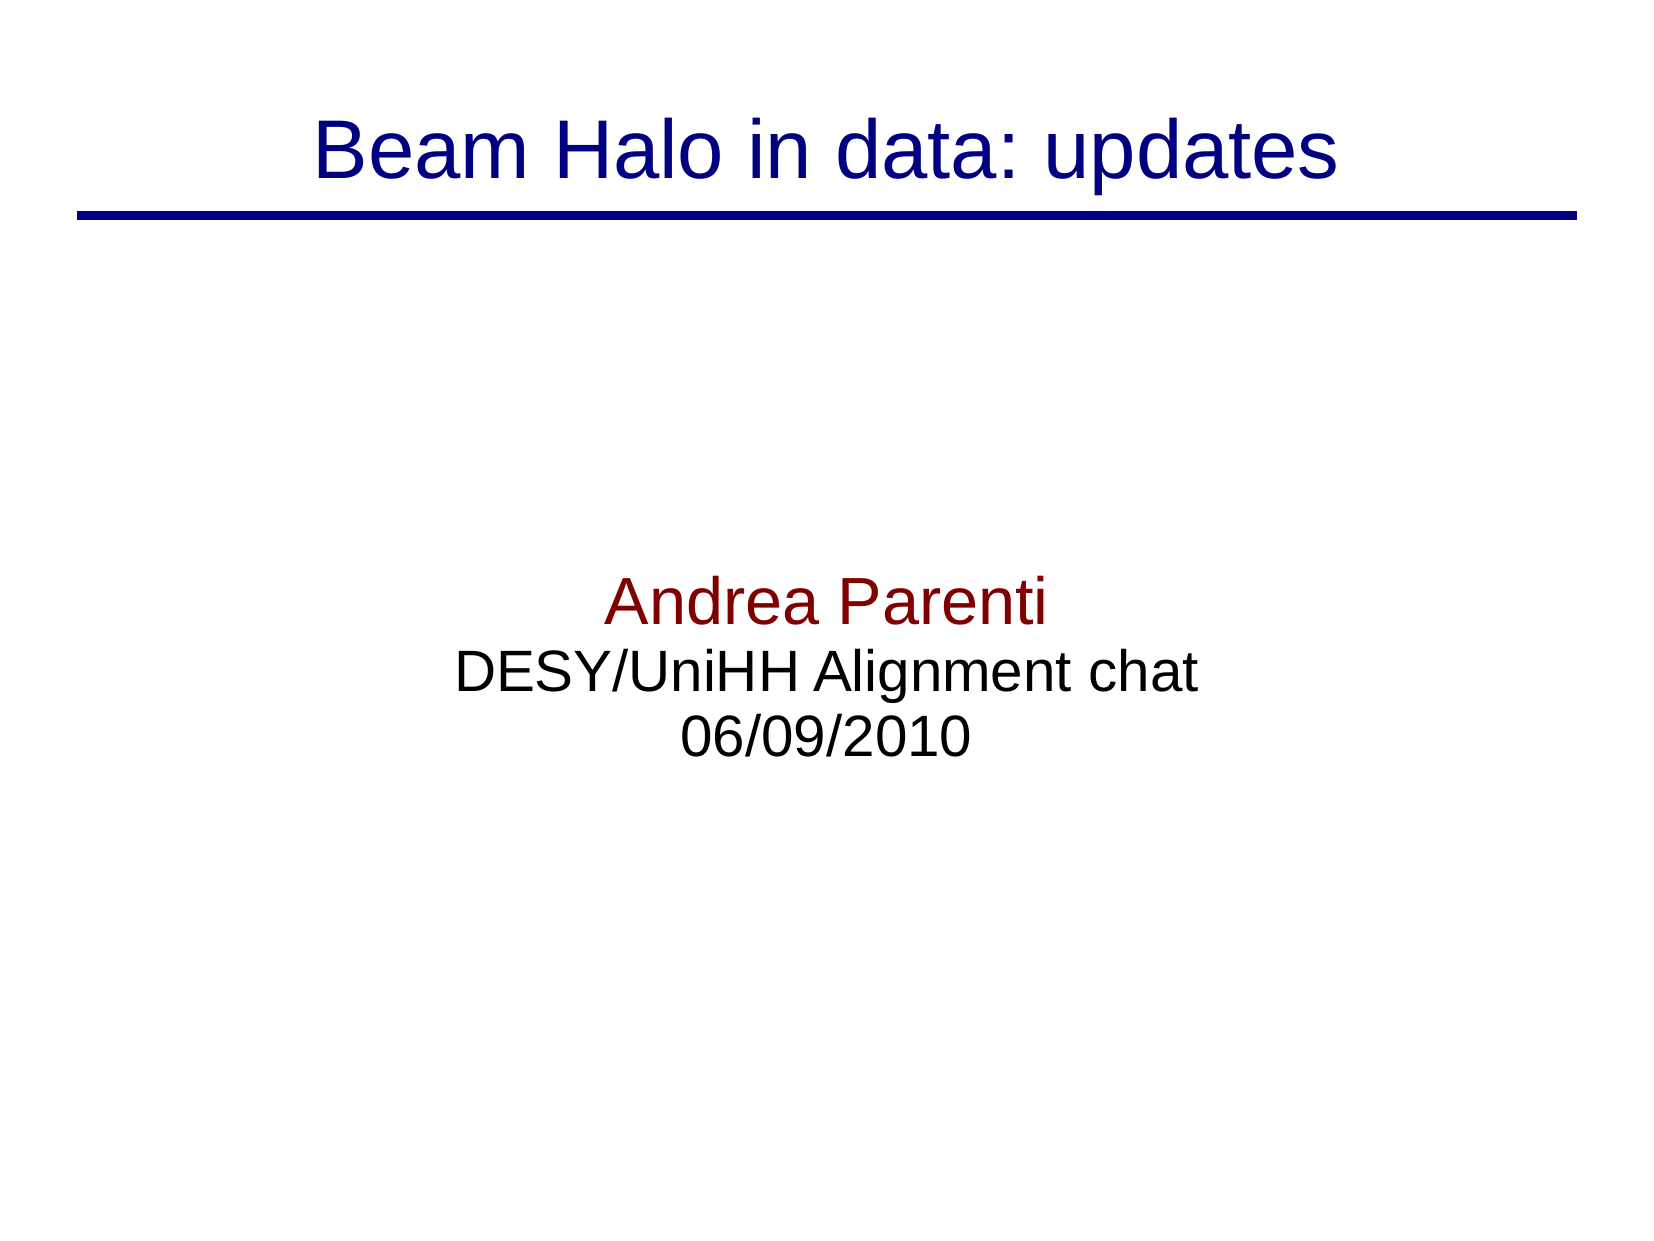

# Beam Halo in data: updates
Andrea Parenti
DESY/UniHH Alignment chat
06/09/2010